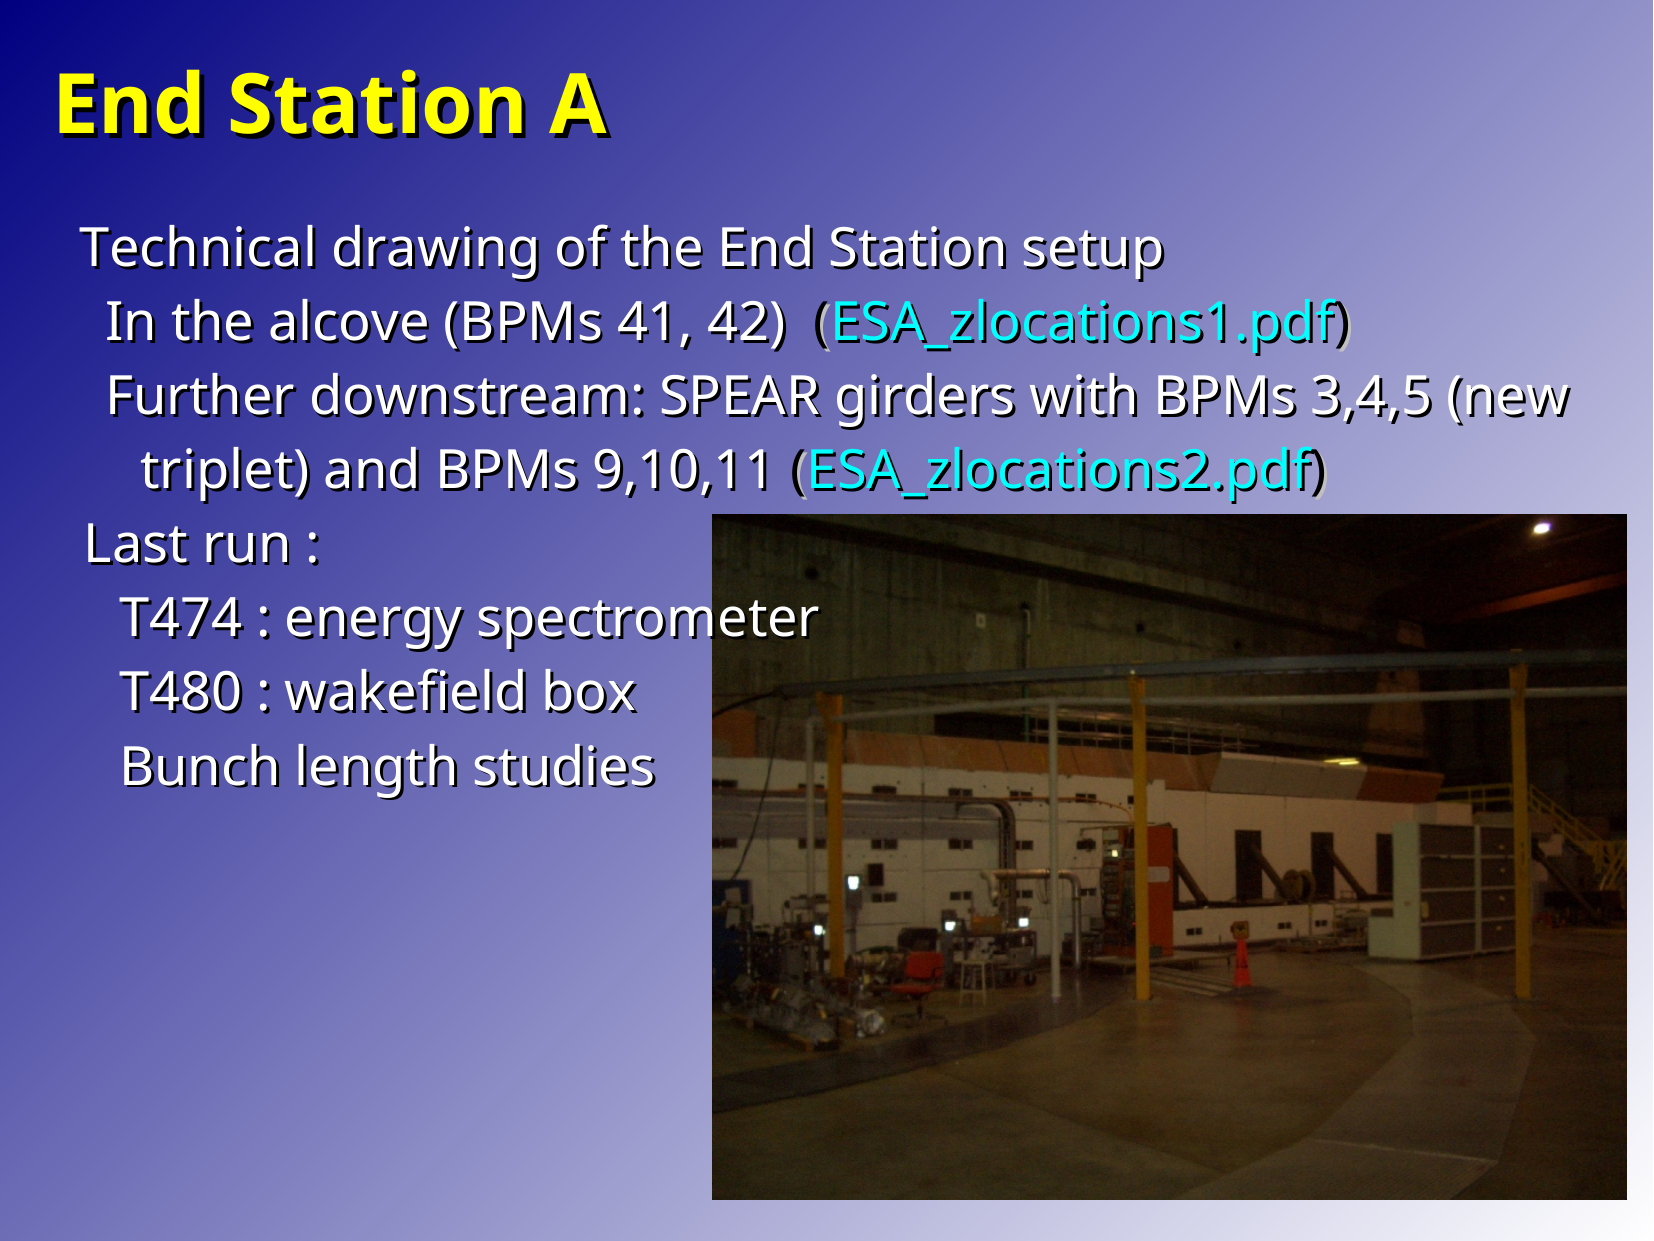

End Station A
 Technical drawing of the End Station setup
In the alcove (BPMs 41, 42) (ESA_zlocations1.pdf)
Further downstream: SPEAR girders with BPMs 3,4,5 (new triplet) and BPMs 9,10,11 (ESA_zlocations2.pdf)
 Last run :
 T474 : energy spectrometer
 T480 : wakefield box
 Bunch length studies